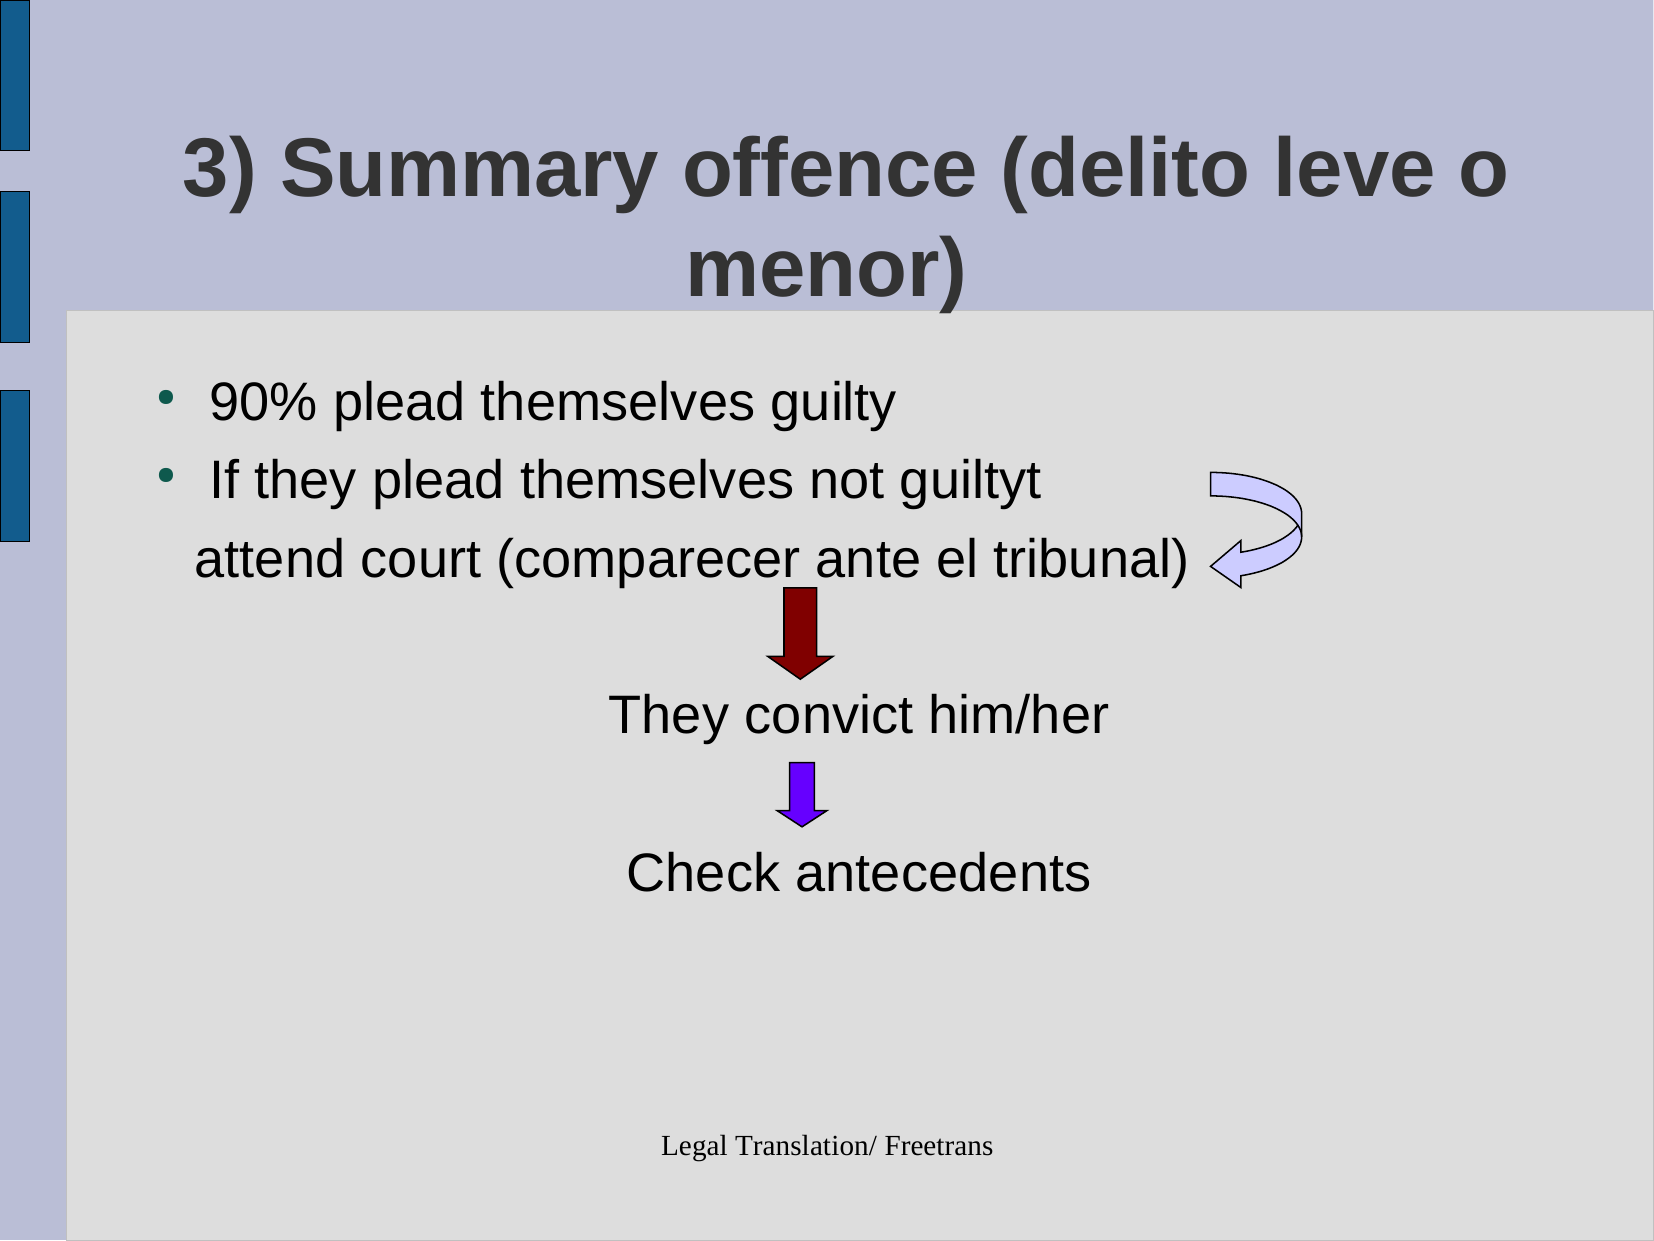

# 3) Summary offence (delito leve o menor)
90% plead themselves guilty
If they plead themselves not guiltyt
	attend court (comparecer ante el tribunal)
They convict him/her
Check antecedents
Legal Translation/ Freetrans